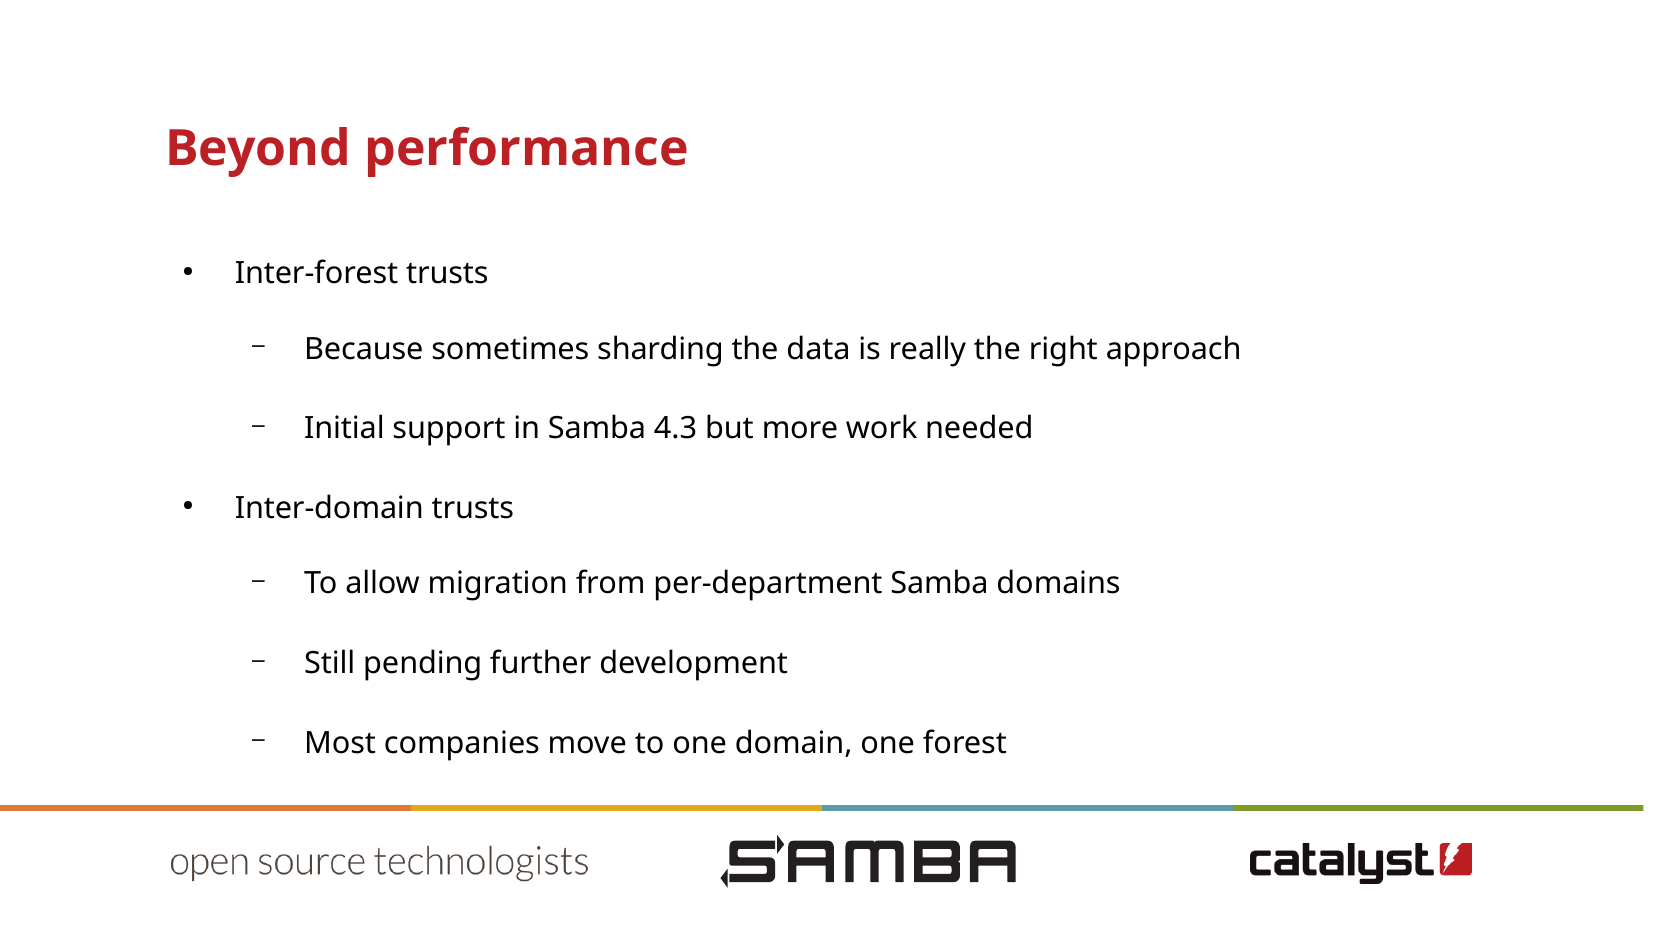

# Beyond performance
Inter-forest trusts
Because sometimes sharding the data is really the right approach
Initial support in Samba 4.3 but more work needed
Inter-domain trusts
To allow migration from per-department Samba domains
Still pending further development
Most companies move to one domain, one forest